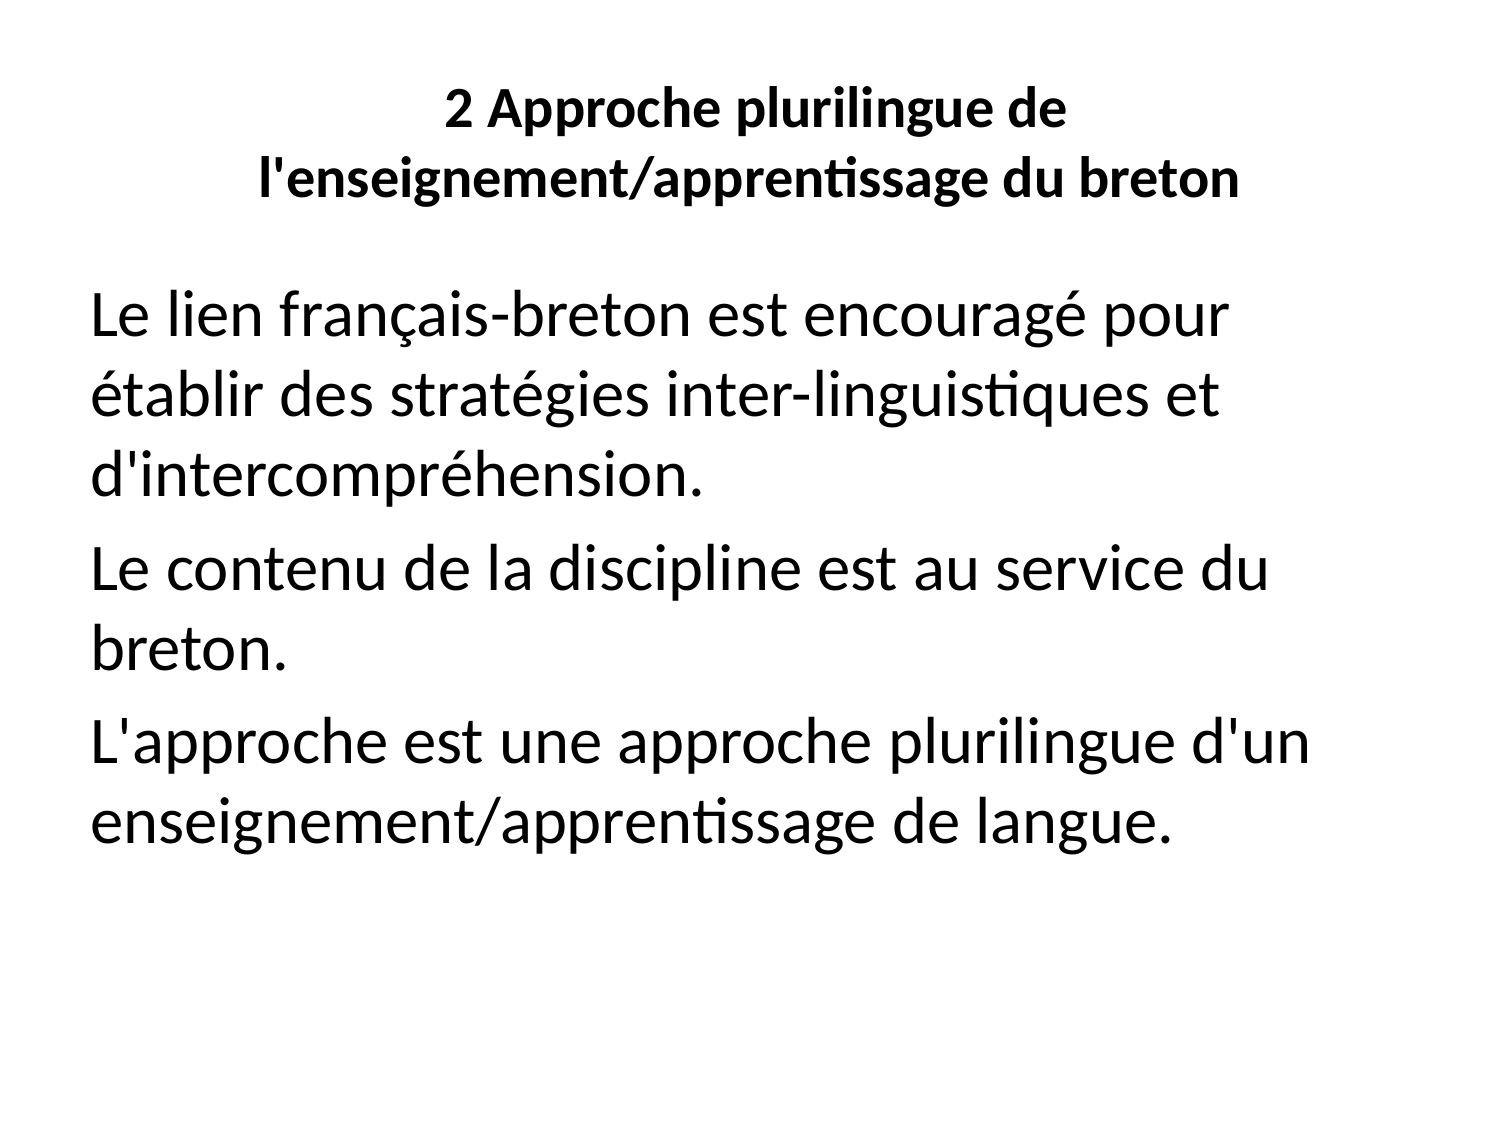

# 2 Approche plurilingue de l'enseignement/apprentissage du breton
Le lien français-breton est encouragé pour établir des stratégies inter-linguistiques et d'intercompréhension.
Le contenu de la discipline est au service du breton.
L'approche est une approche plurilingue d'un enseignement/apprentissage de langue.